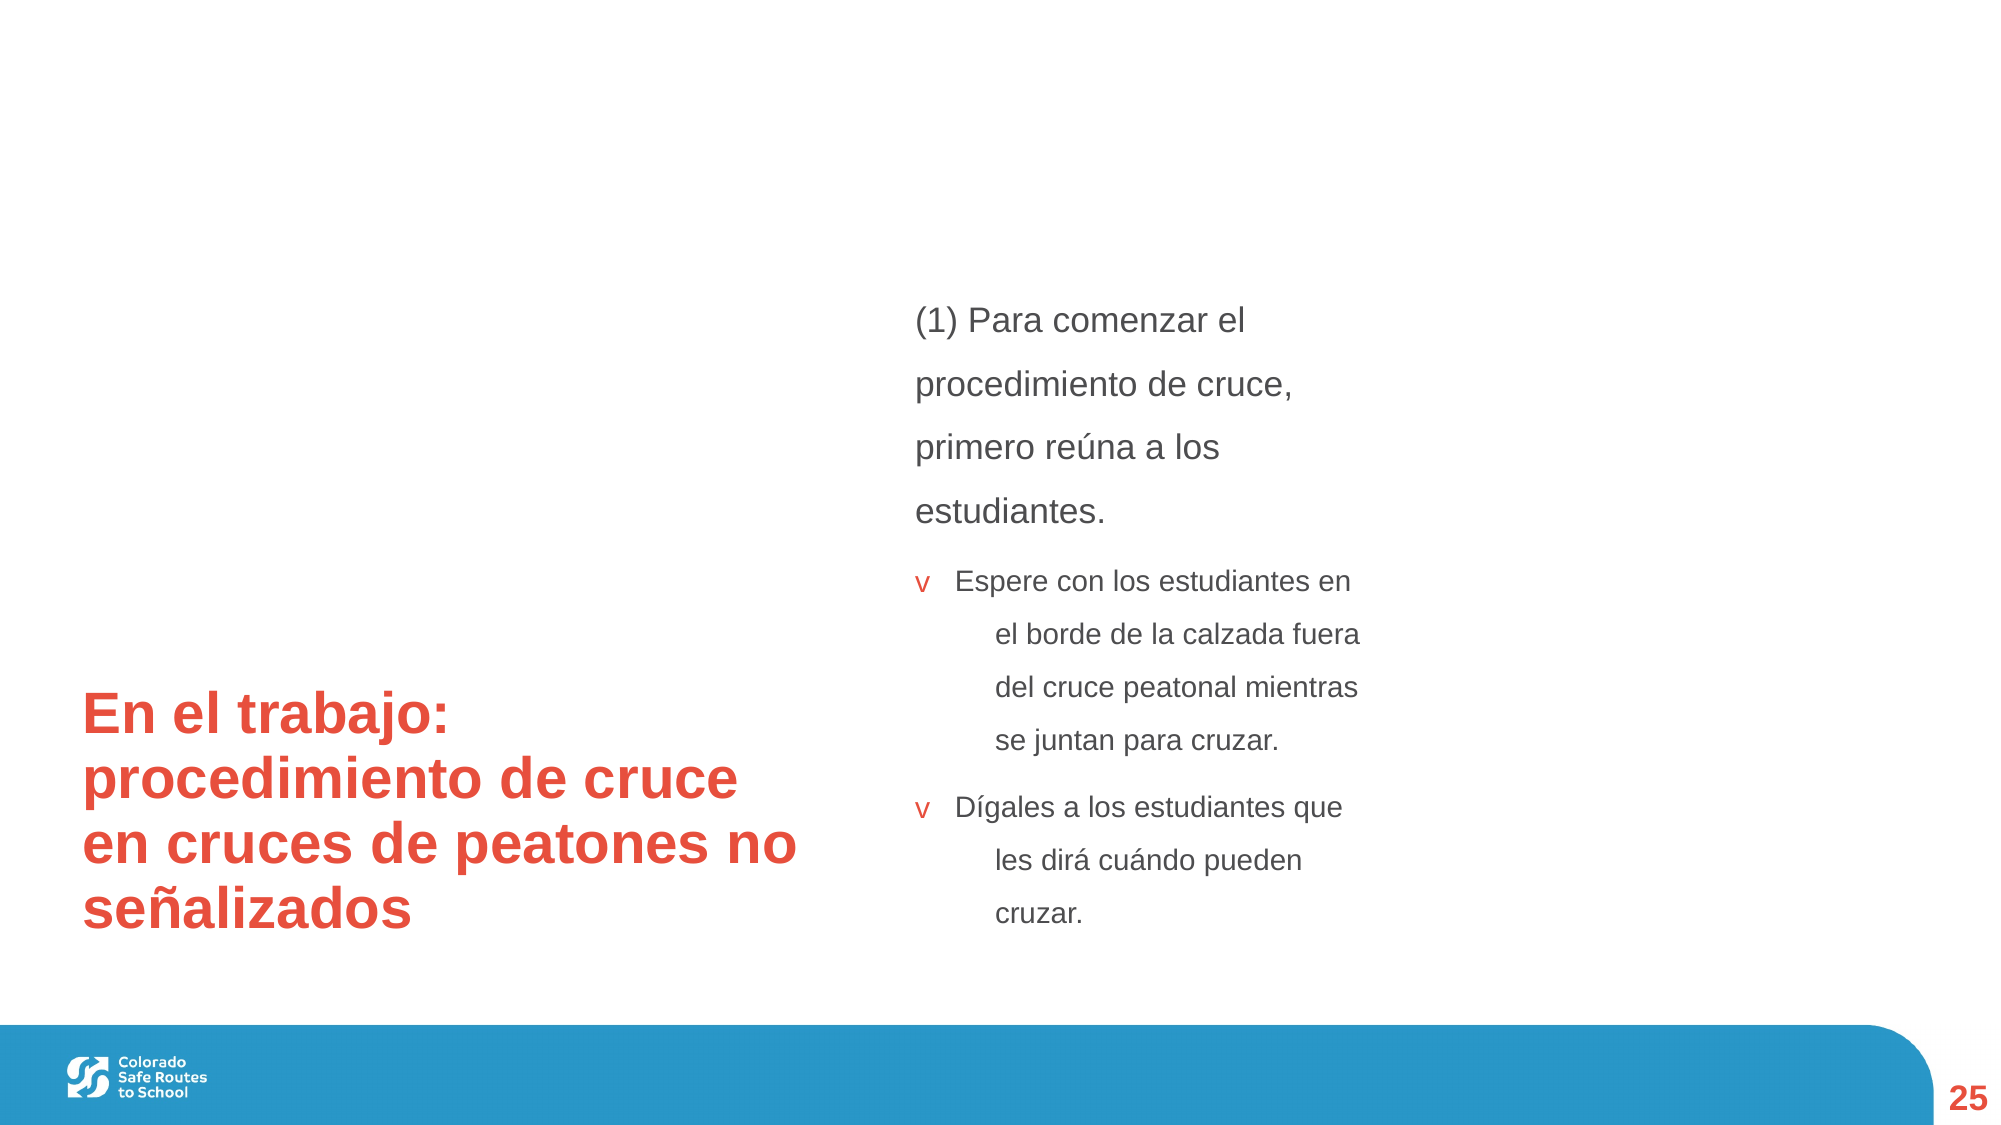

# En el trabajo: procedimiento de cruce en cruces de peatones no señalizados
(1) Para comenzar el procedimiento de cruce, primero reúna a los estudiantes.
Espere con los estudiantes en el borde de la calzada fuera del cruce peatonal mientras se juntan para cruzar.
Dígales a los estudiantes que les dirá cuándo pueden cruzar.
25